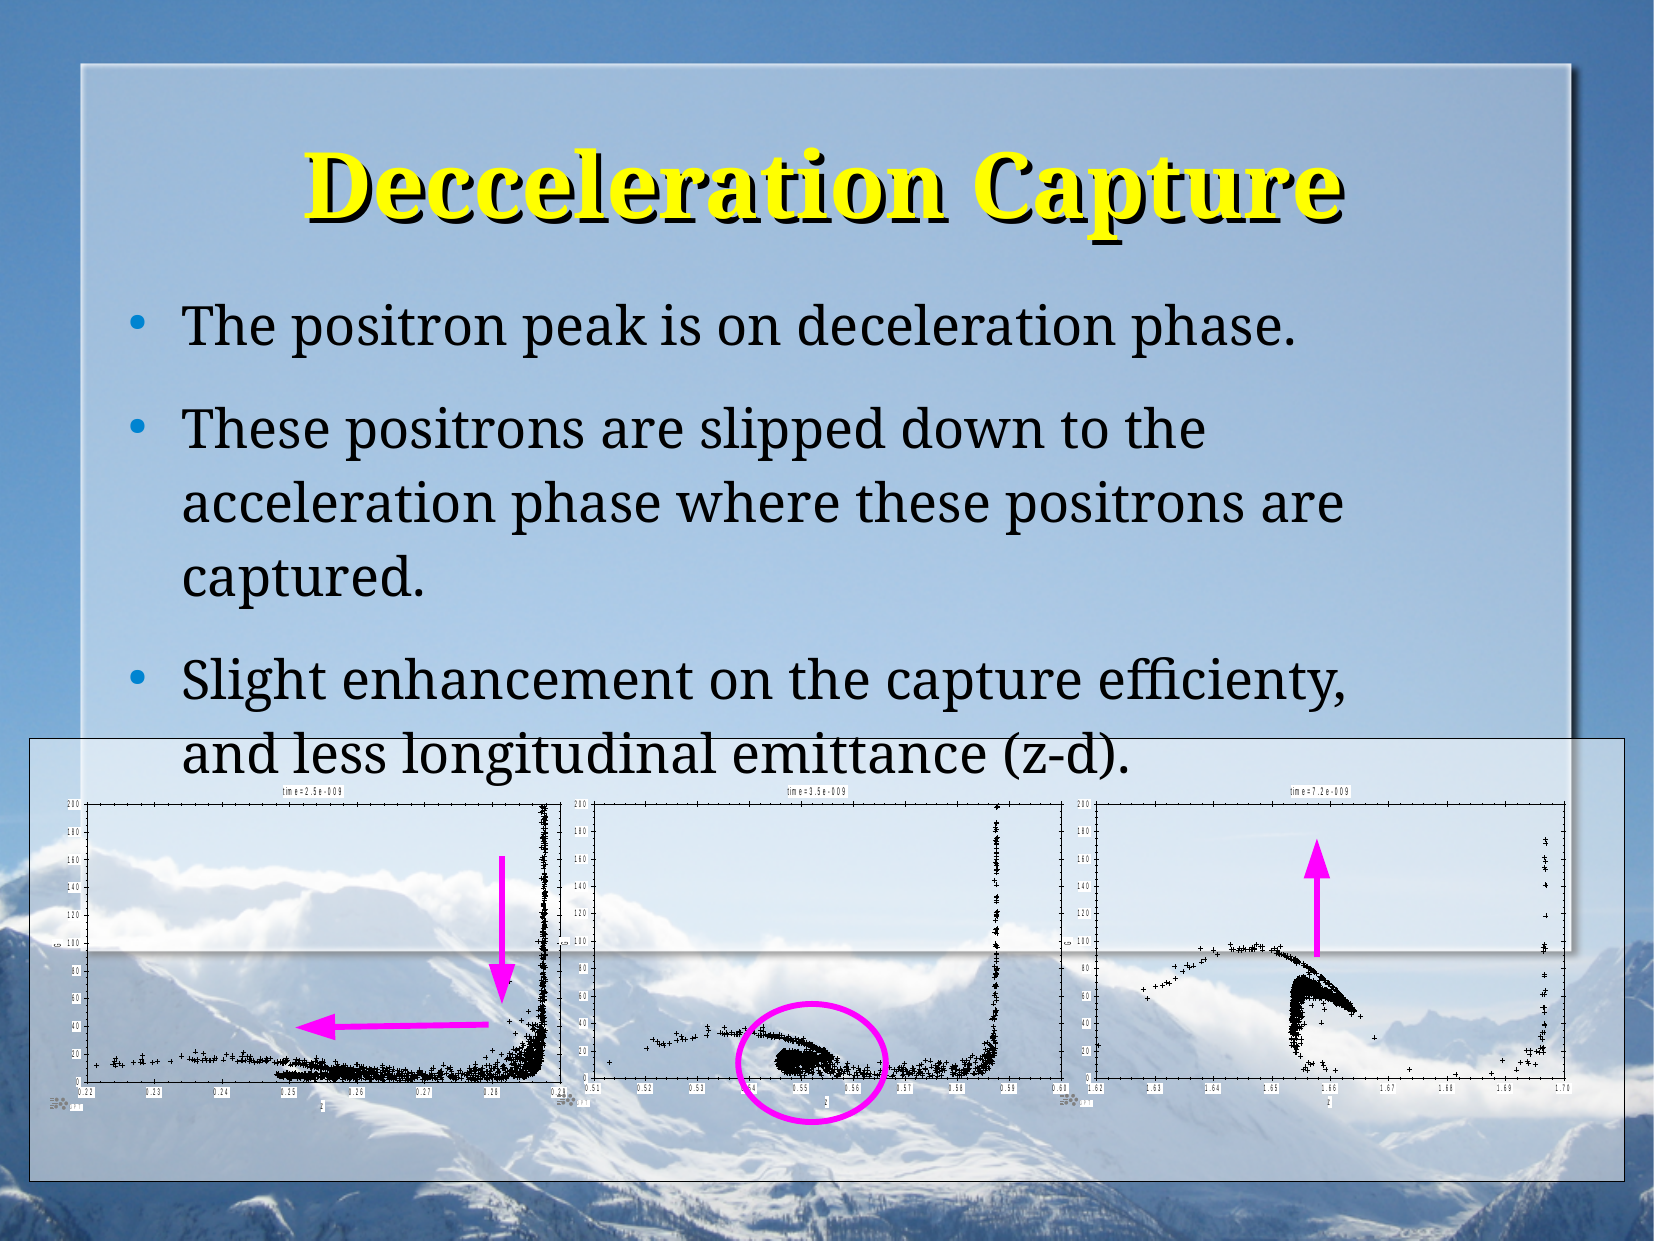

# Decceleration Capture
The positron peak is on deceleration phase.
These positrons are slipped down to the acceleration phase where these positrons are captured.
Slight enhancement on the capture efficienty, and less longitudinal emittance (z-d).